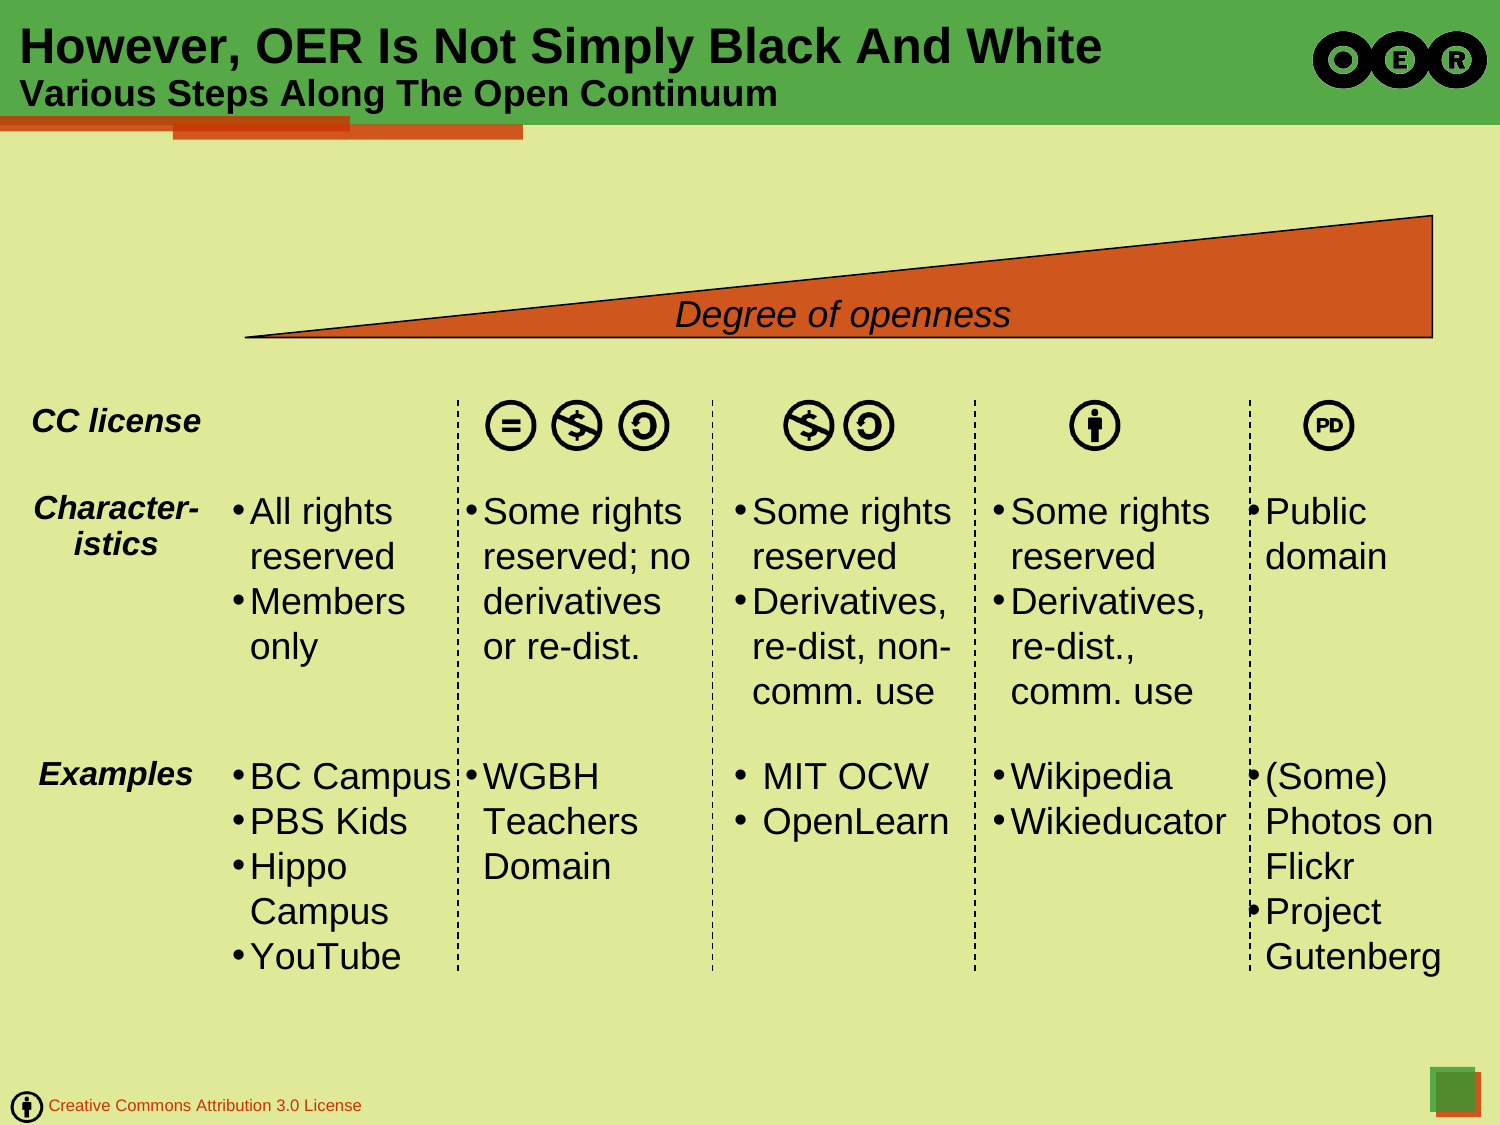

However, OER Is Not Simply Black And White
Various Steps Along The Open Continuum
Degree of openness
CC license
All rights reserved
Members only
Some rights reserved; no derivatives or re-dist.
Some rights reserved
Derivatives, re-dist, non-comm. use
Some rights reserved
Derivatives, re-dist., comm. use
Public domain
Character-istics
BC Campus
PBS Kids
Hippo Campus
YouTube
WGBH Teachers Domain
 MIT OCW
 OpenLearn
Wikipedia
Wikieducator
(Some) Photos on Flickr
Project Gutenberg
Examples